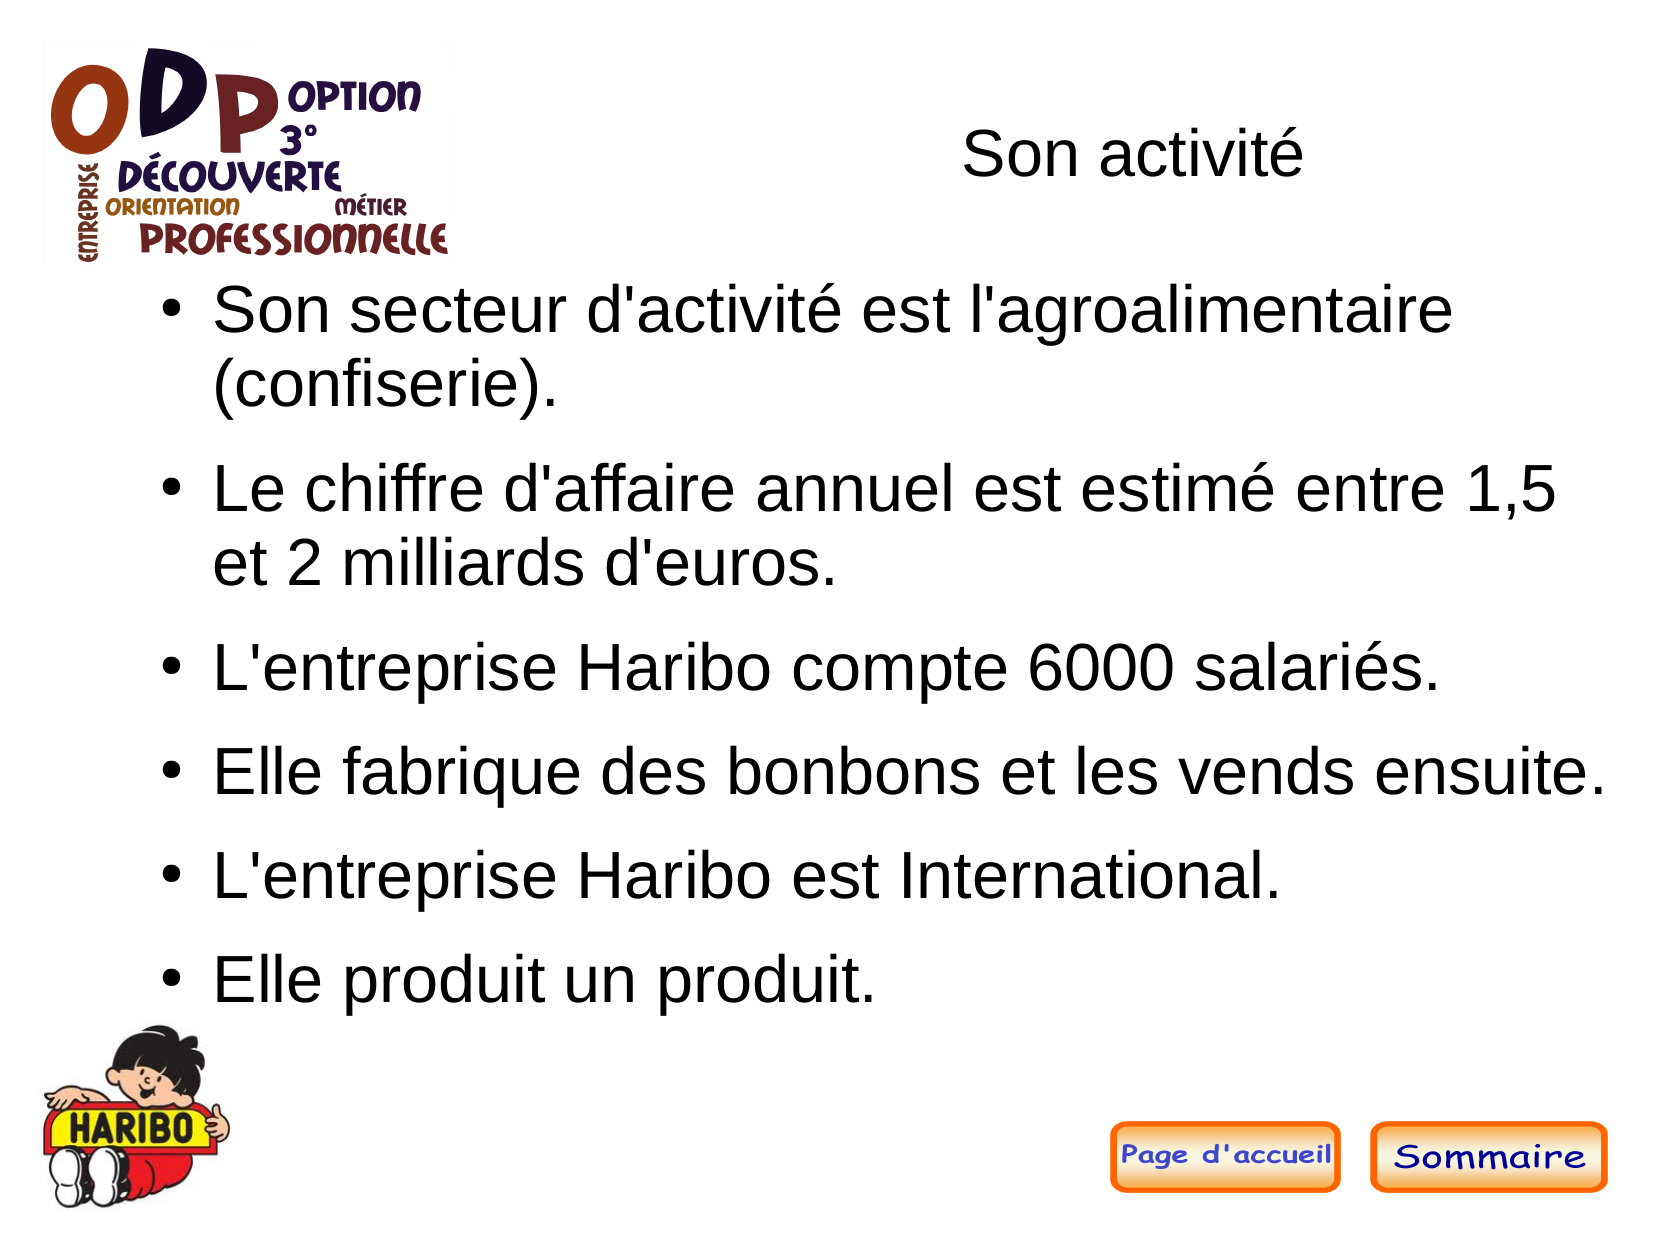

# Son activité
Son secteur d'activité est l'agroalimentaire (confiserie).
Le chiffre d'affaire annuel est estimé entre 1,5 et 2 milliards d'euros.
L'entreprise Haribo compte 6000 salariés.
Elle fabrique des bonbons et les vends ensuite.
L'entreprise Haribo est International.
Elle produit un produit.